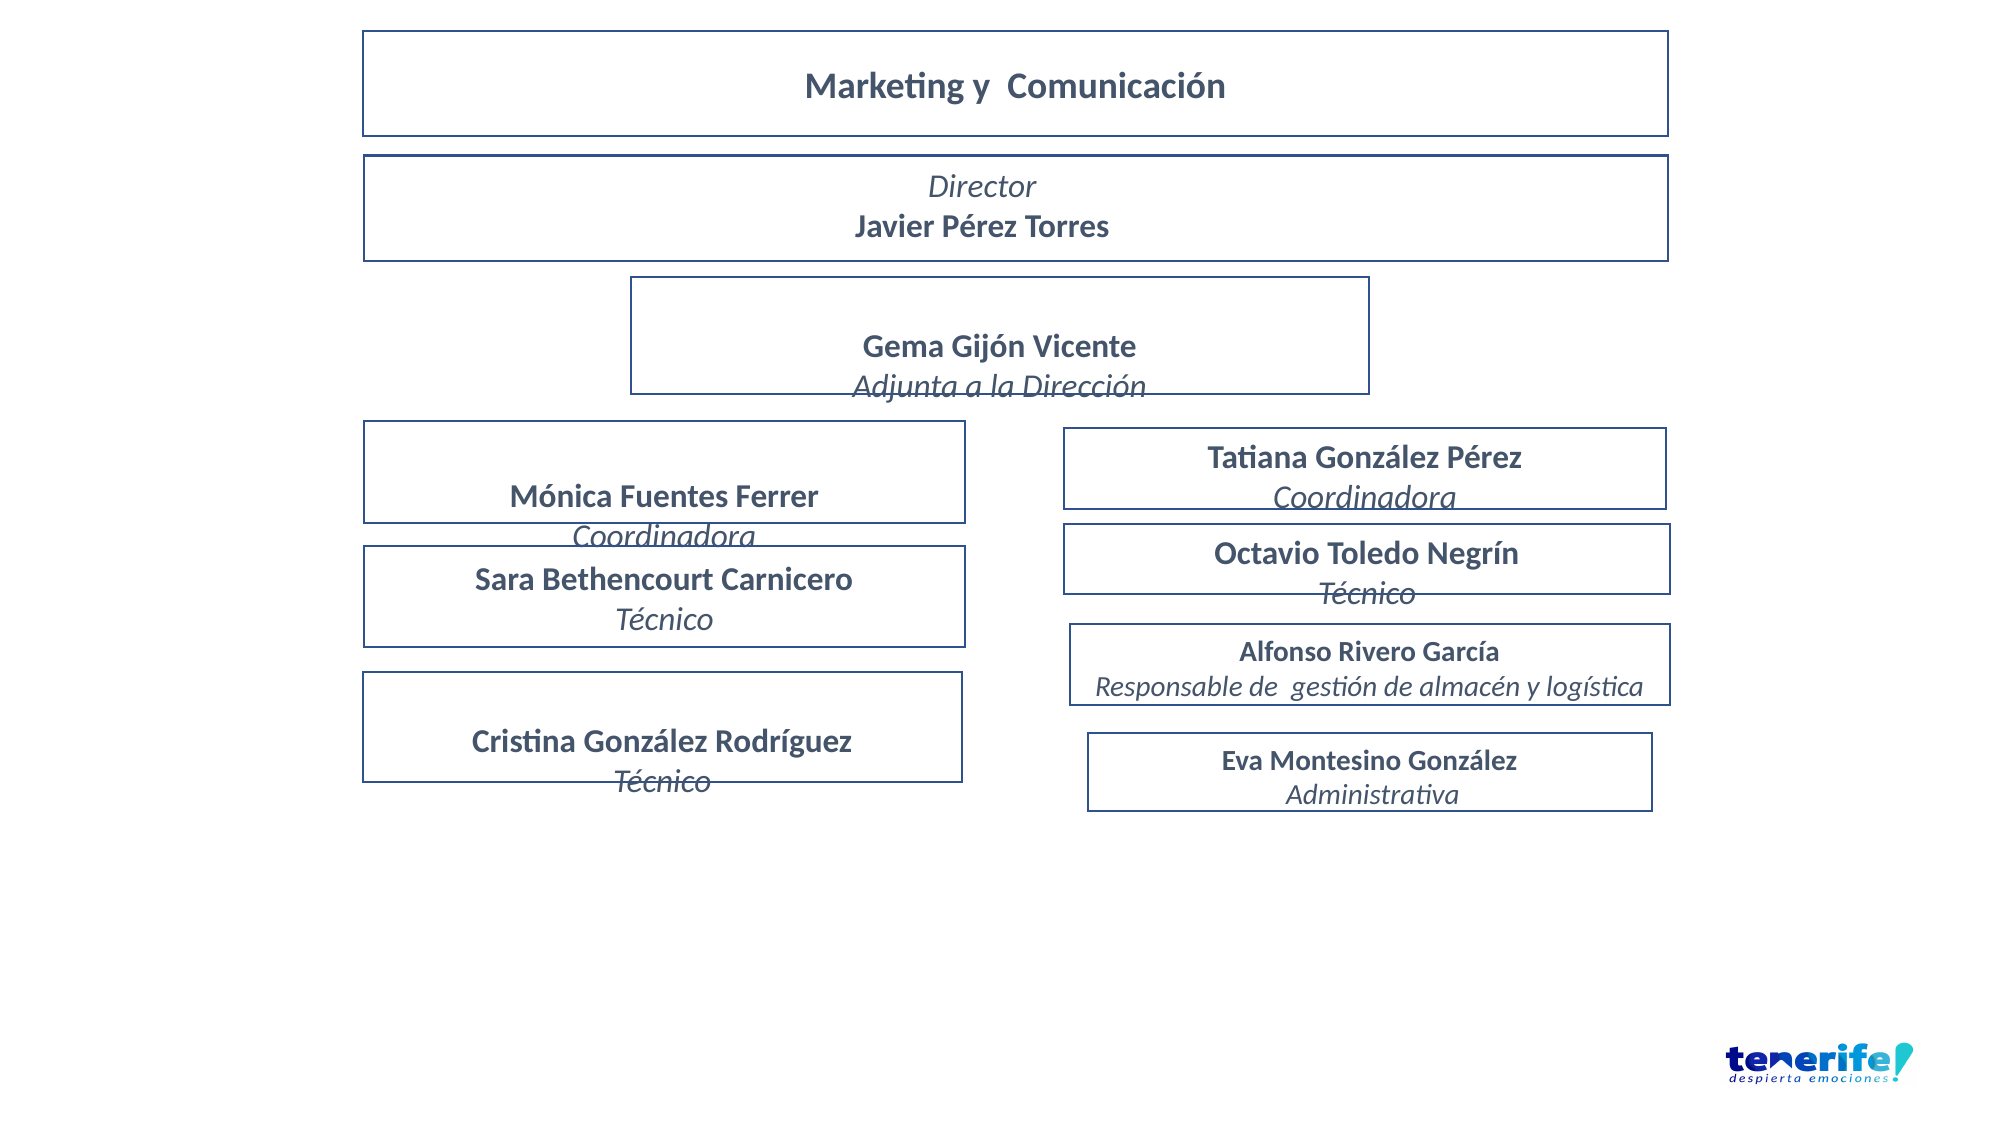

Marketing y Comunicación
Director
Javier Pérez Torres
Gema Gijón Vicente
Adjunta a la Dirección
Mónica Fuentes Ferrer
Coordinadora
Tatiana González Pérez
Coordinadora
Octavio Toledo Negrín
Técnico
Sara Bethencourt Carnicero
Técnico
Alfonso Rivero García
Responsable de gestión de almacén y logística
Cristina González Rodríguez
Técnico
Eva Montesino González
 Administrativa